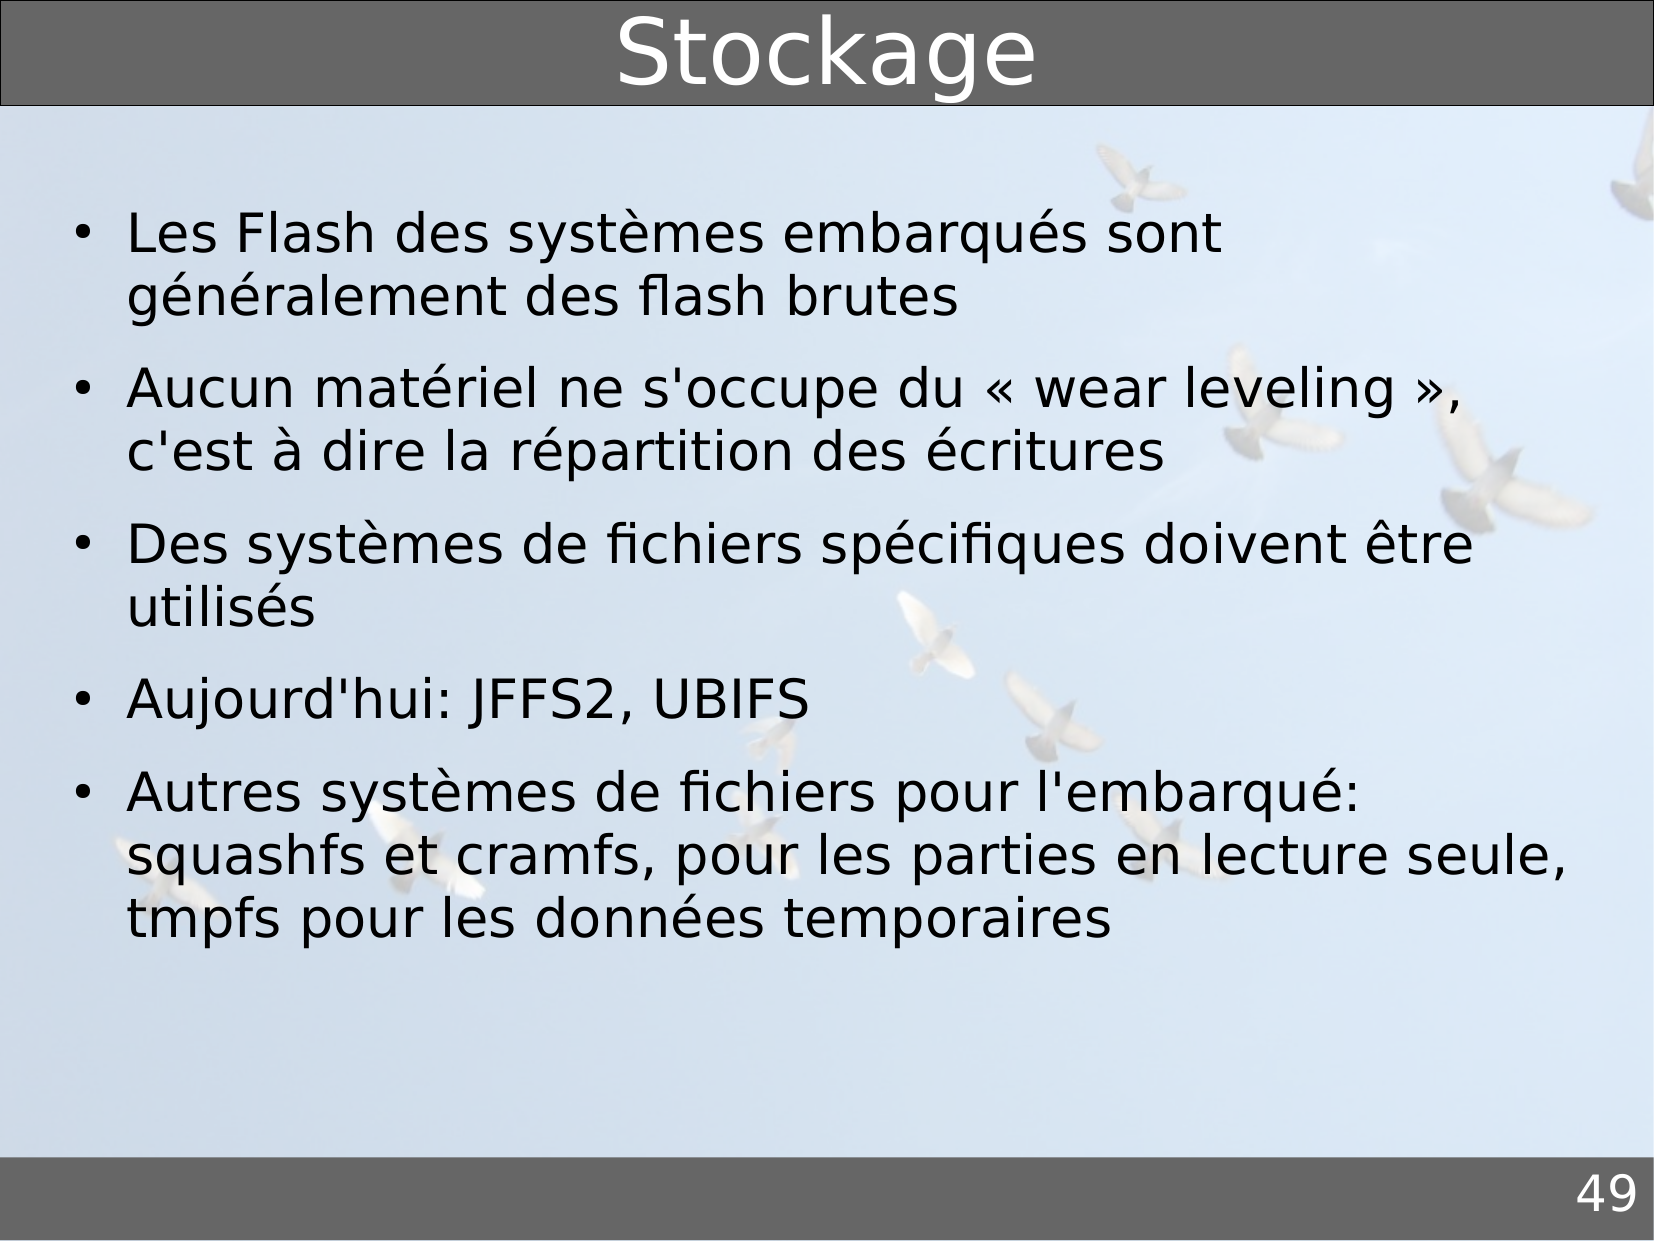

# Stockage
Les Flash des systèmes embarqués sont généralement des flash brutes
Aucun matériel ne s'occupe du « wear leveling », c'est à dire la répartition des écritures
Des systèmes de fichiers spécifiques doivent être utilisés
Aujourd'hui: JFFS2, UBIFS
Autres systèmes de fichiers pour l'embarqué: squashfs et cramfs, pour les parties en lecture seule, tmpfs pour les données temporaires